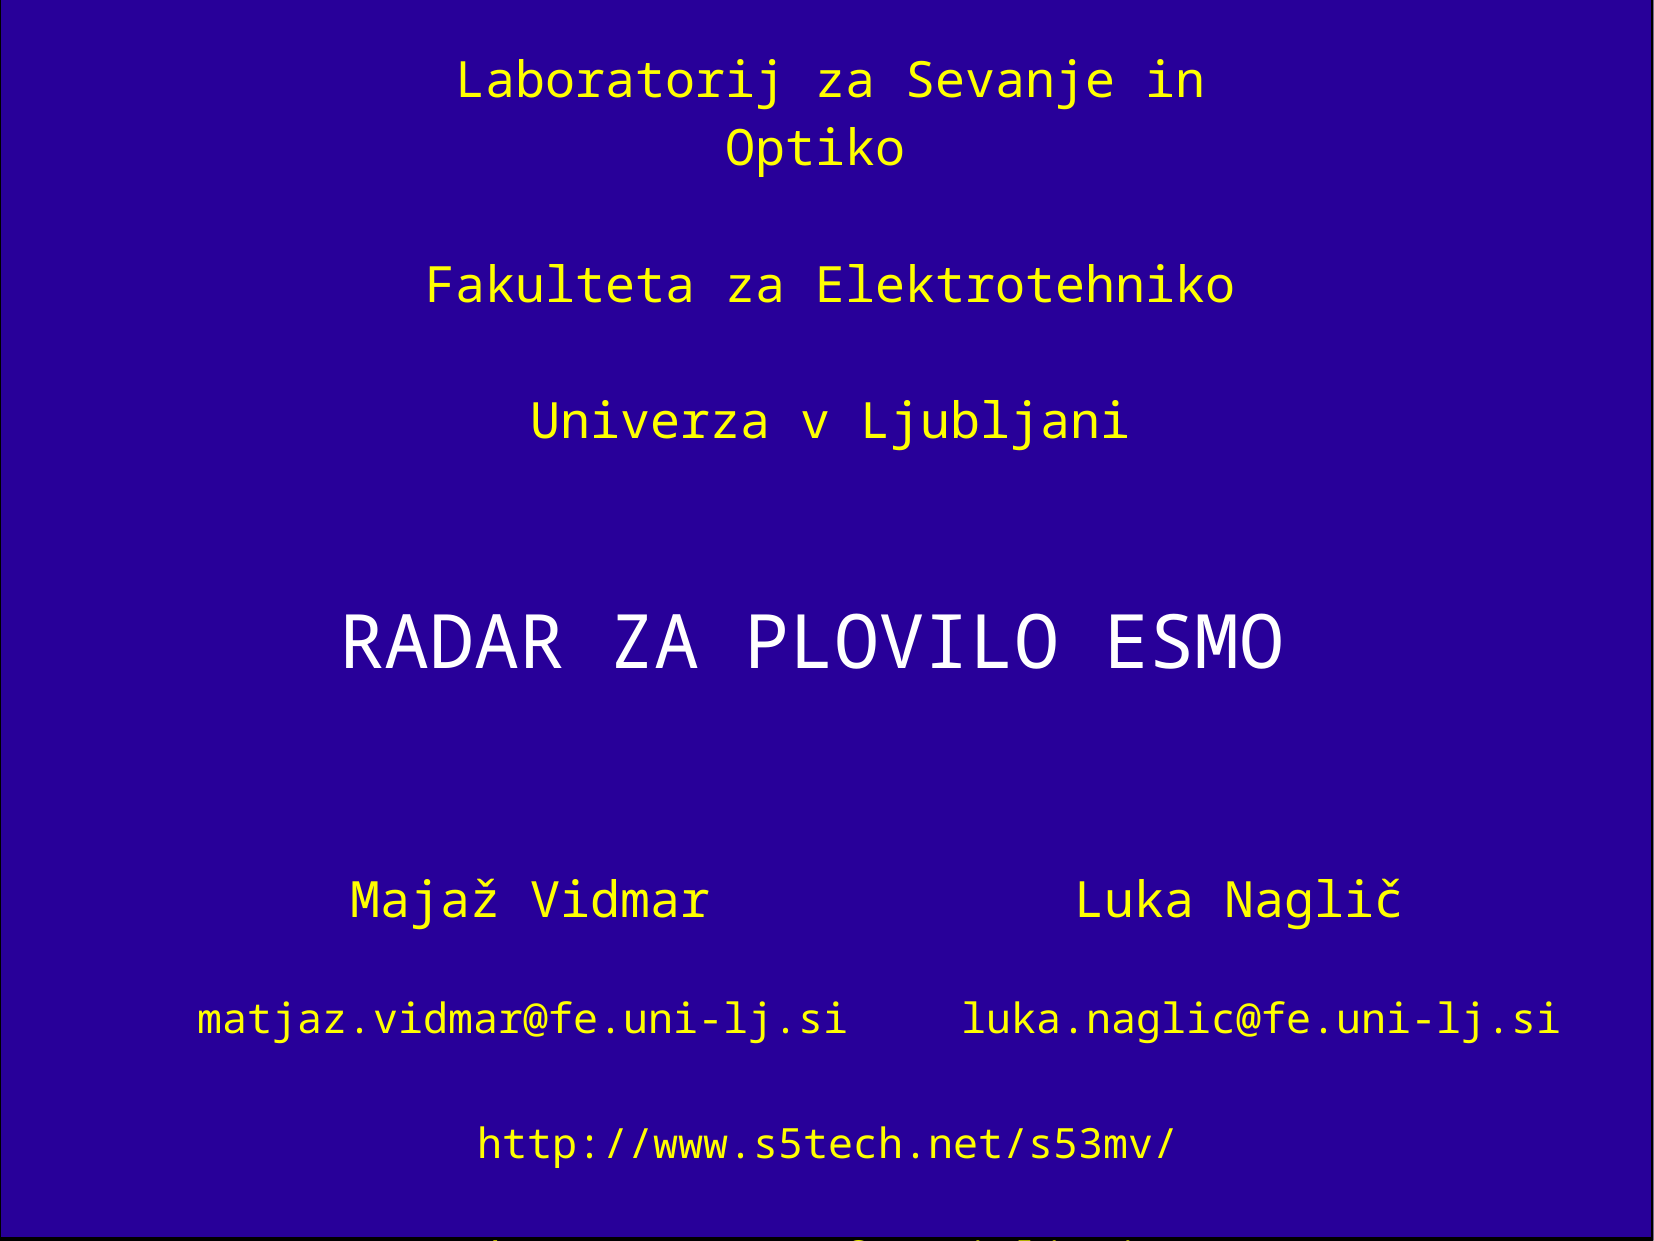

Laboratorij za Sevanje in Optiko
Fakulteta za Elektrotehniko
Univerza v Ljubljani
RADAR ZA PLOVILO ESMO
				 Majaž Vidmar 				 Luka Naglič
		 matjaz.vidmar@fe.uni-lj.si	 luka.naglic@fe.uni-lj.si
http://www.s5tech.net/s53mv/
http://antena.fe.uni-lj.si/